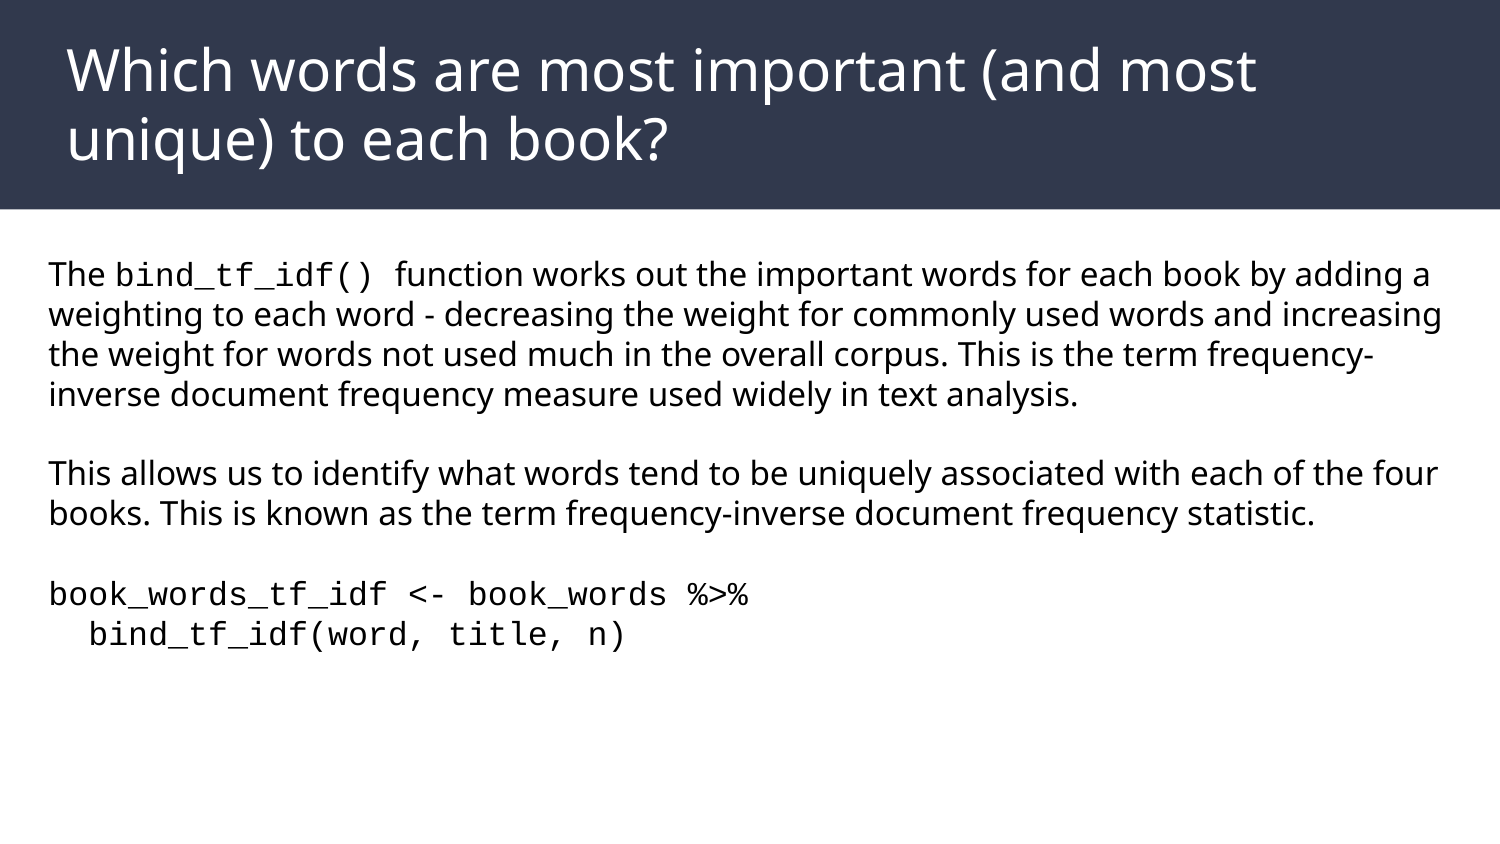

# Which words are most important (and most unique) to each book?
The bind_tf_idf() function works out the important words for each book by adding a weighting to each word - decreasing the weight for commonly used words and increasing the weight for words not used much in the overall corpus. This is the term frequency-inverse document frequency measure used widely in text analysis.
This allows us to identify what words tend to be uniquely associated with each of the four books. This is known as the term frequency-inverse document frequency statistic.
book_words_tf_idf <- book_words %>%
 bind_tf_idf(word, title, n)